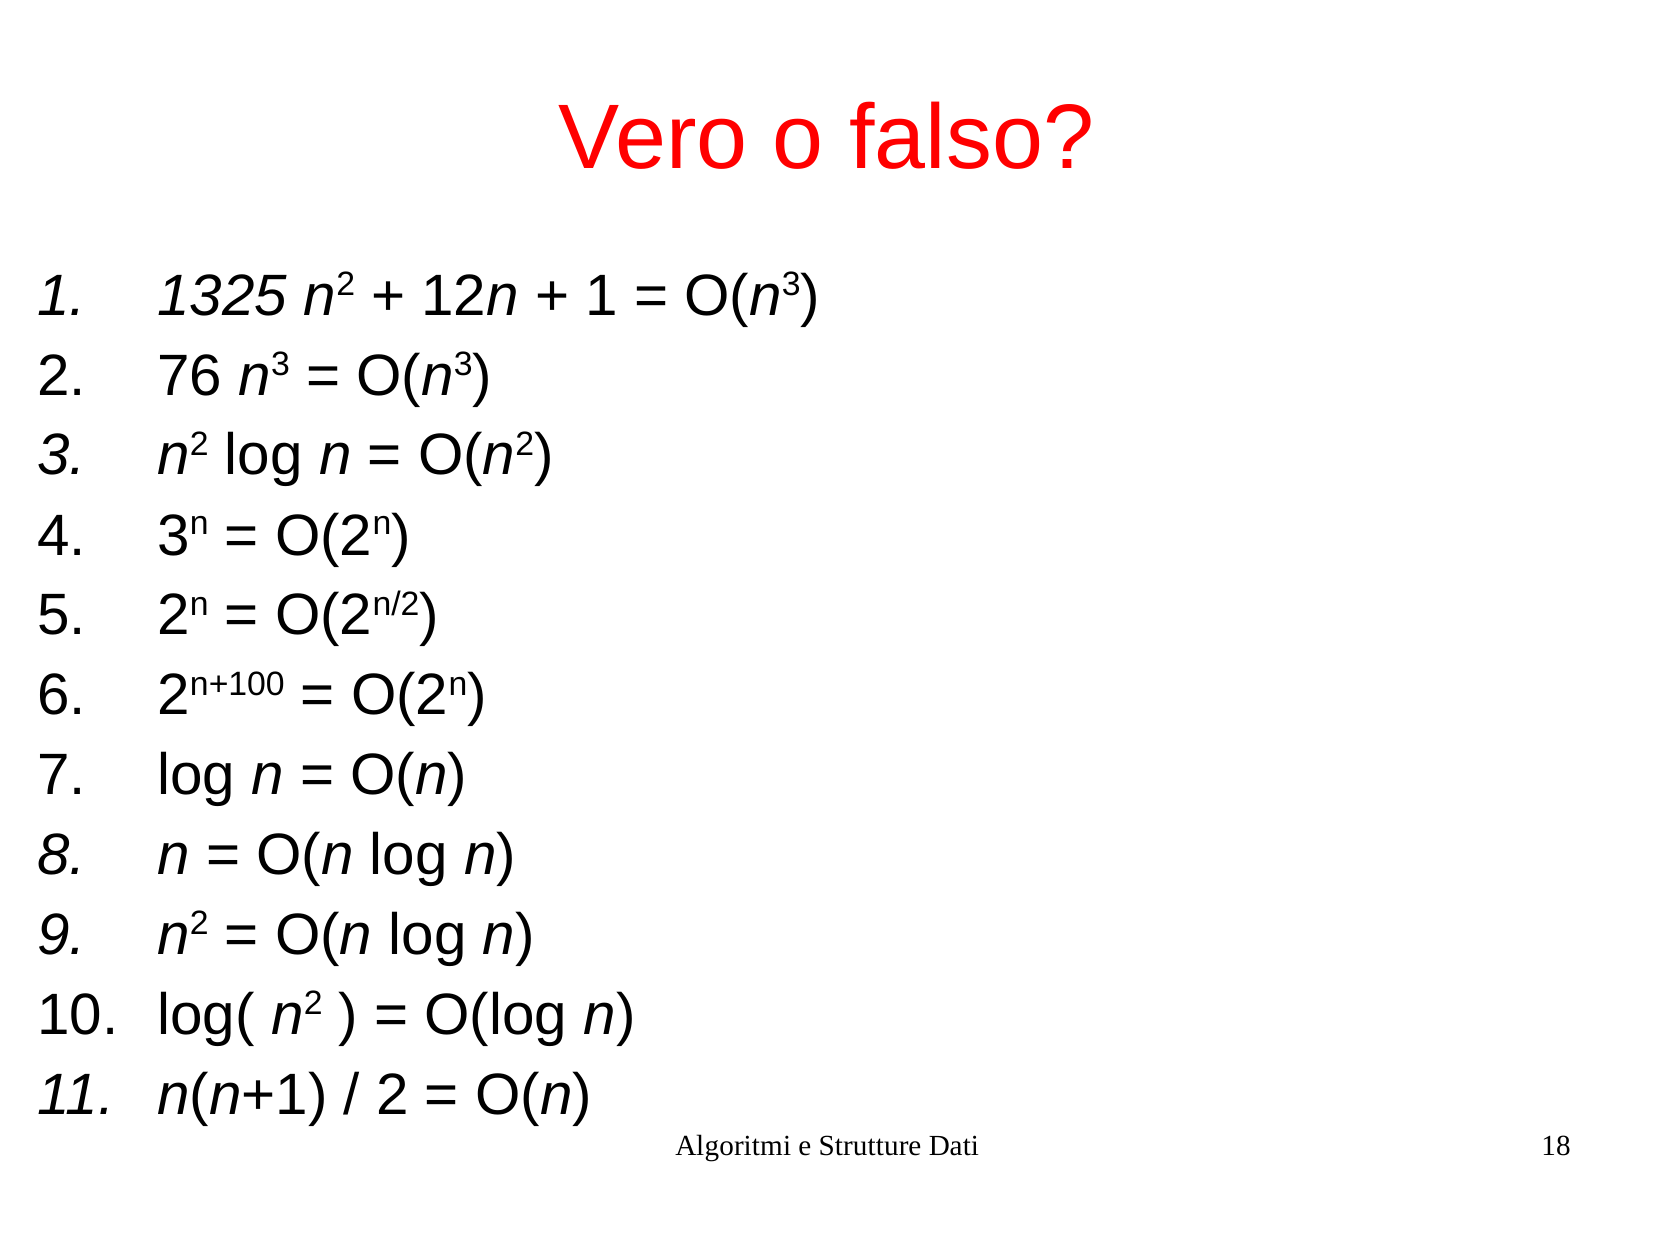

# Vero o falso?
1325 n2 + 12n + 1 = O(n3)
76 n3 = O(n3)
n2 log n = O(n2)
3n = O(2n)
2n = O(2n/2)
2n+100 = O(2n)
log n = O(n)
n = O(n log n)
n2 = O(n log n)
log( n2 ) = O(log n)
n(n+1) / 2 = O(n)
Algoritmi e Strutture Dati
18